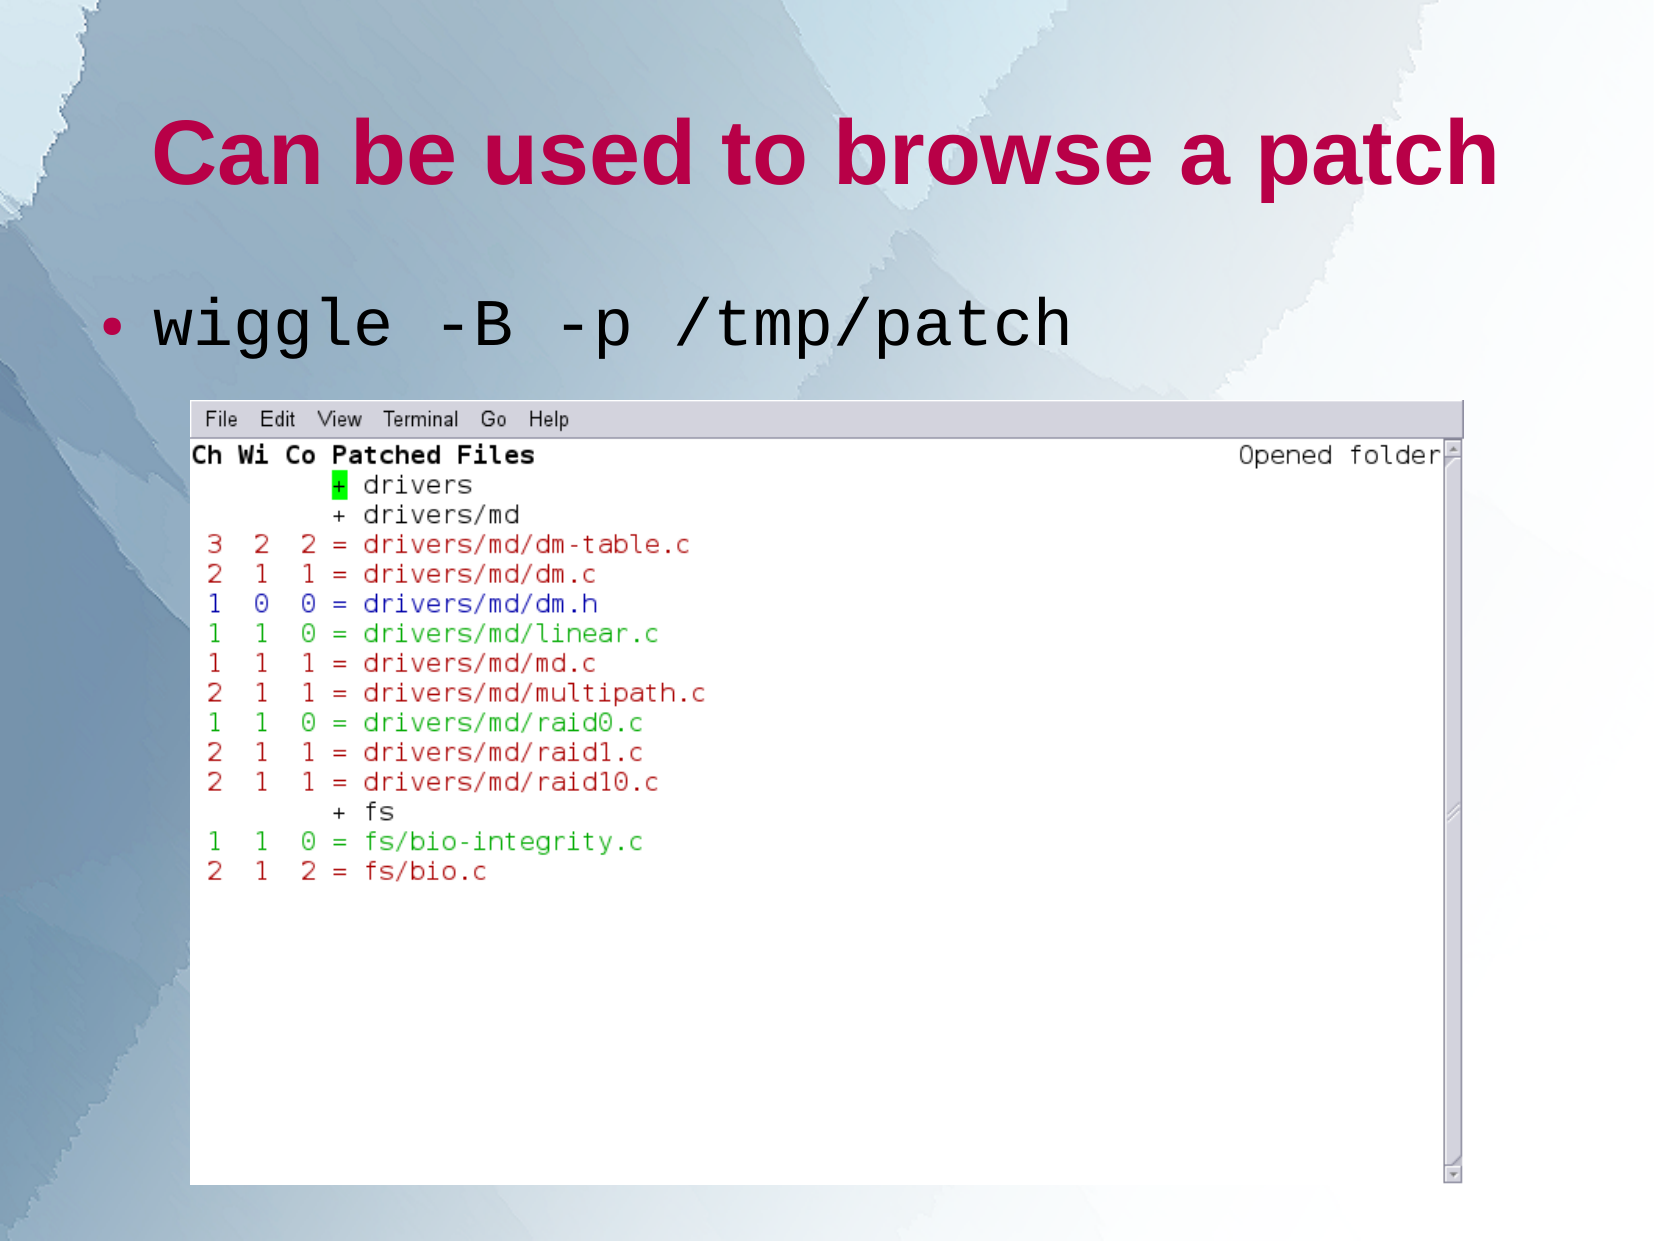

# Can be used to browse a patch
wiggle -B -p /tmp/patch